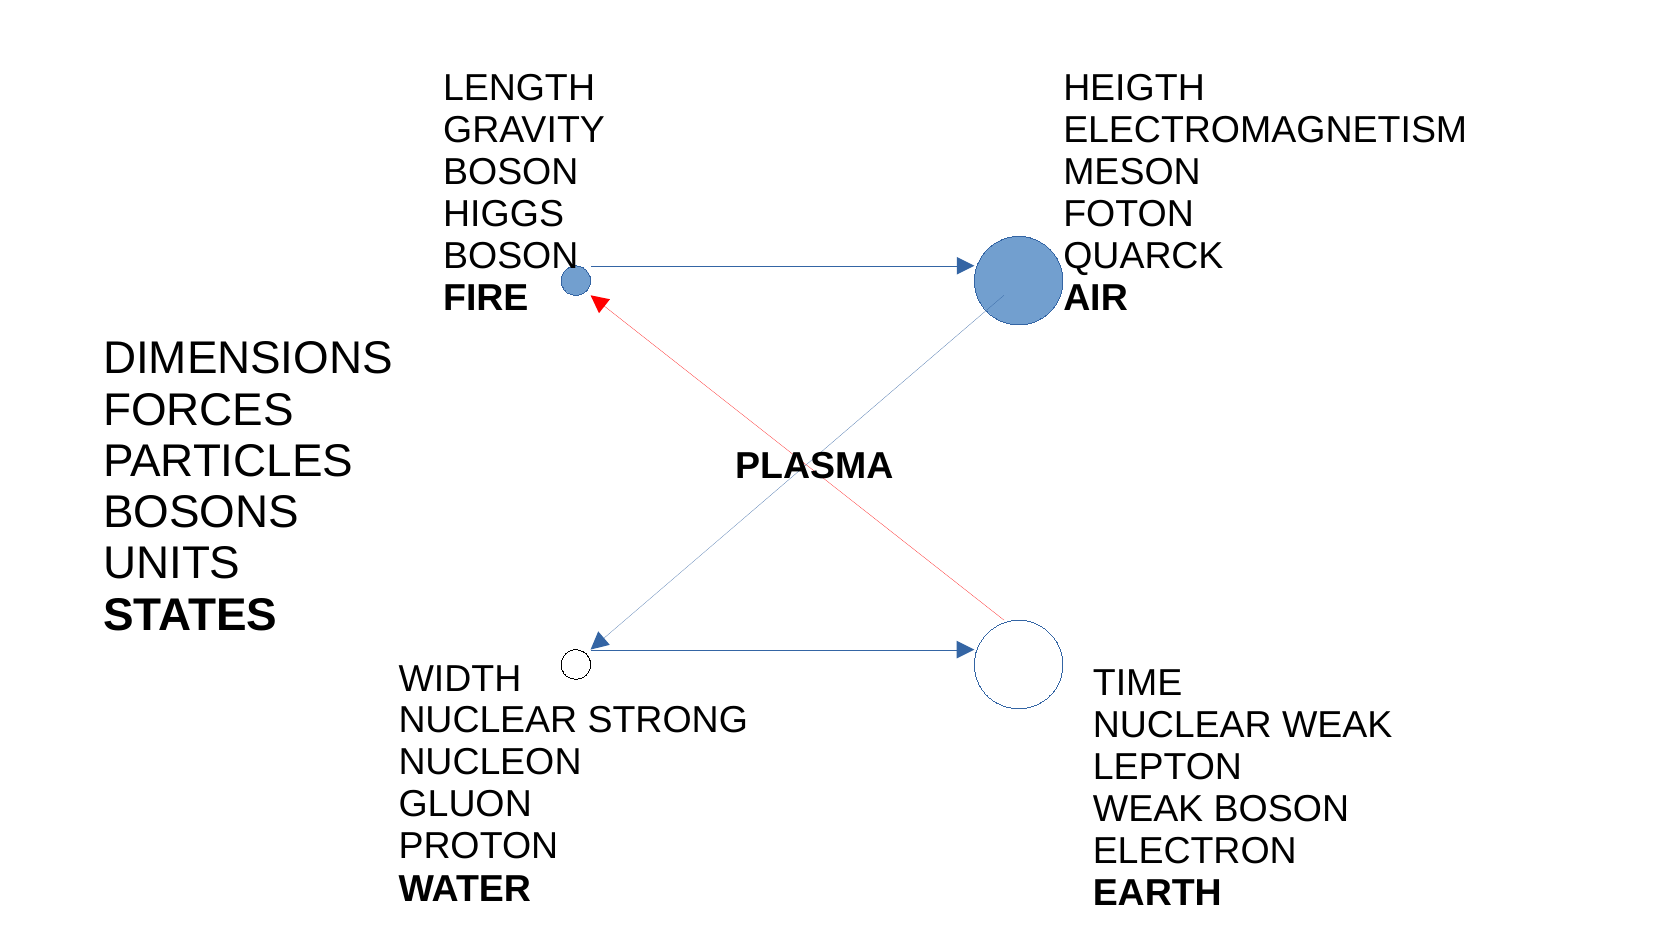

LENGTH
GRAVITY
BOSON
HIGGS
BOSON
FIRE
HEIGTH
ELECTROMAGNETISM
MESON
FOTON
QUARCK
AIR
DIMENSIONS
FORCES
PARTICLES
BOSONS
UNITS
STATES
PLASMA
TIME
NUCLEAR WEAK
LEPTON
WEAK BOSON
ELECTRON
EARTH
WIDTH
NUCLEAR STRONG
NUCLEON
GLUON
PROTON
WATER